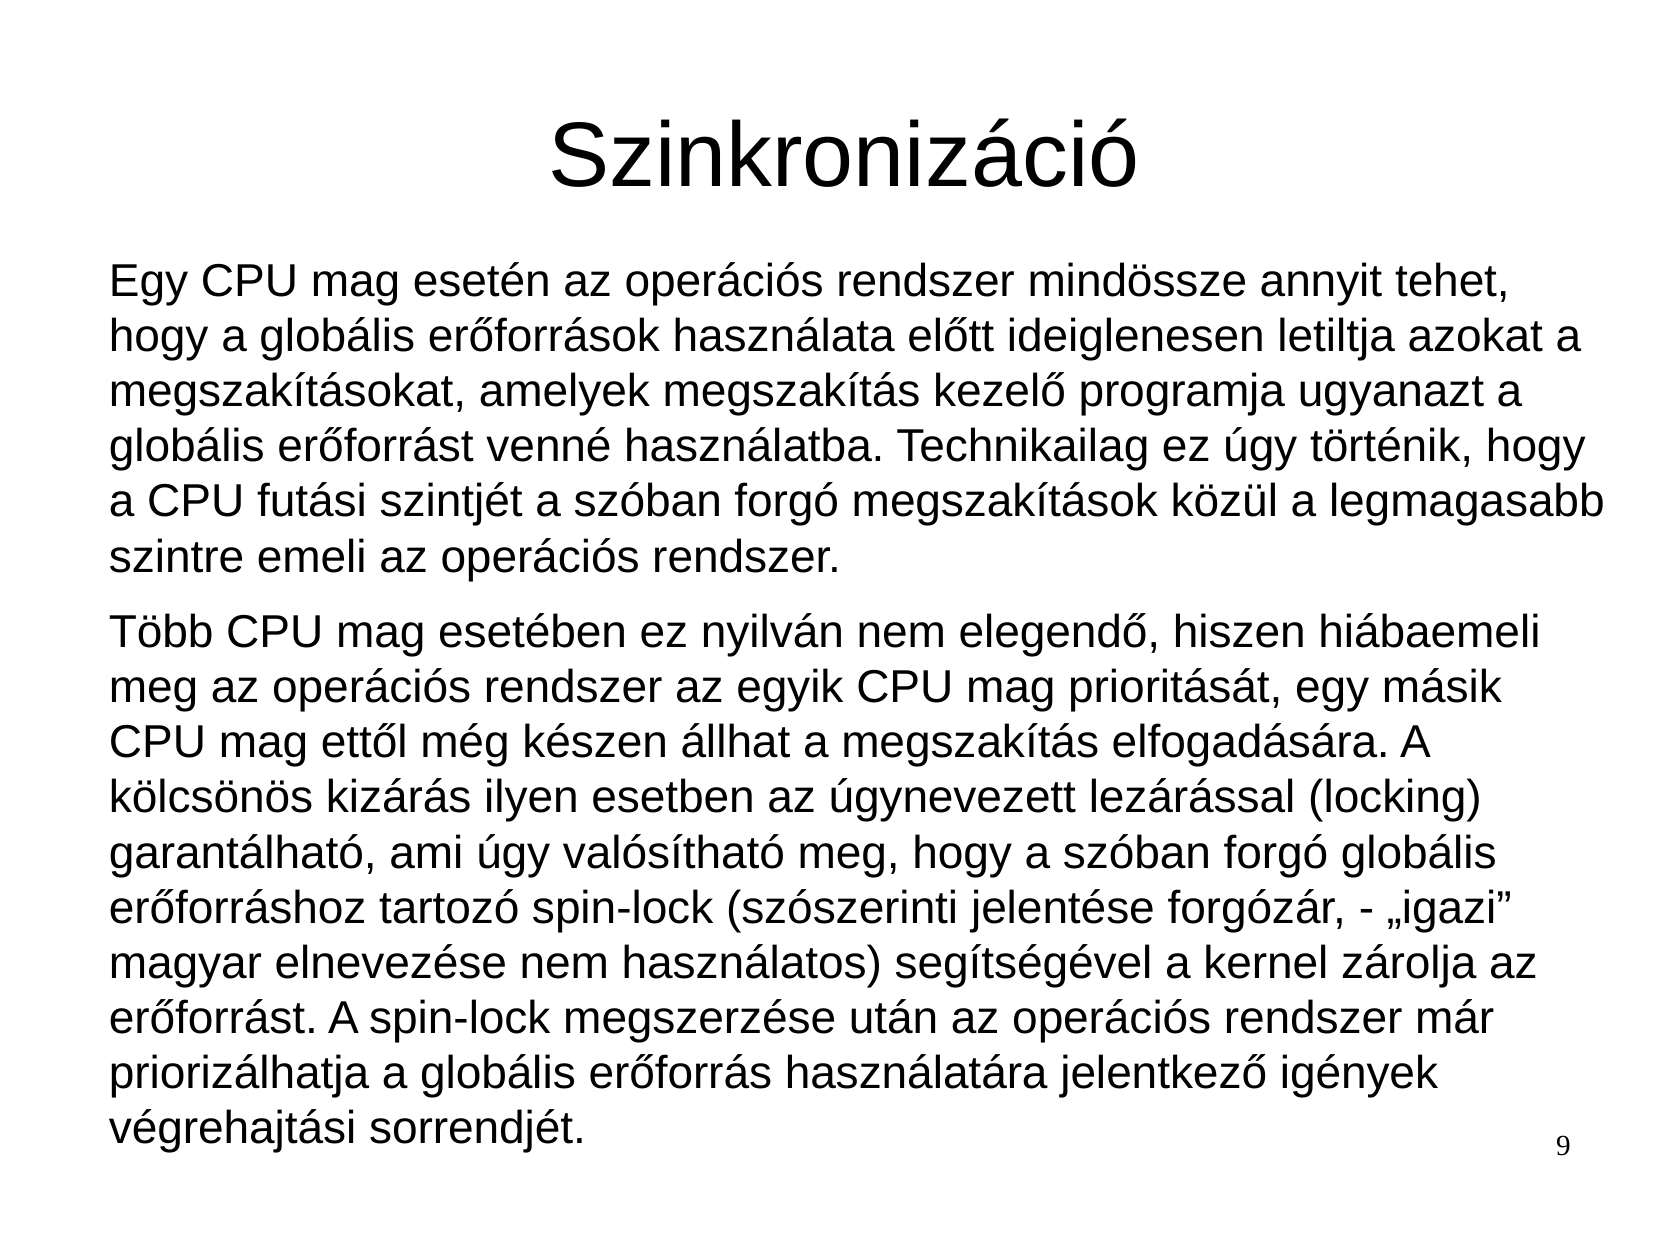

# Szinkronizáció
Egy CPU mag esetén az operációs rendszer mindössze annyit tehet, hogy a globális erőforrások használata előtt ideiglenesen letiltja azokat a megszakításokat, amelyek megszakítás kezelő programja ugyanazt a globális erőforrást venné használatba. Technikailag ez úgy történik, hogy a CPU futási szintjét a szóban forgó megszakítások közül a legmagasabb szintre emeli az operációs rendszer.
Több CPU mag esetében ez nyilván nem elegendő, hiszen hiábaemeli meg az operációs rendszer az egyik CPU mag prioritását, egy másik CPU mag ettől még készen állhat a megszakítás elfogadására. A kölcsönös kizárás ilyen esetben az úgynevezett lezárással (locking) garantálható, ami úgy valósítható meg, hogy a szóban forgó globális erőforráshoz tartozó spin-lock (szószerinti jelentése forgózár, - „igazi” magyar elnevezése nem használatos) segítségével a kernel zárolja az erőforrást. A spin-lock megszerzése után az operációs rendszer már priorizálhatja a globális erőforrás használatára jelentkező igények végrehajtási sorrendjét.
9